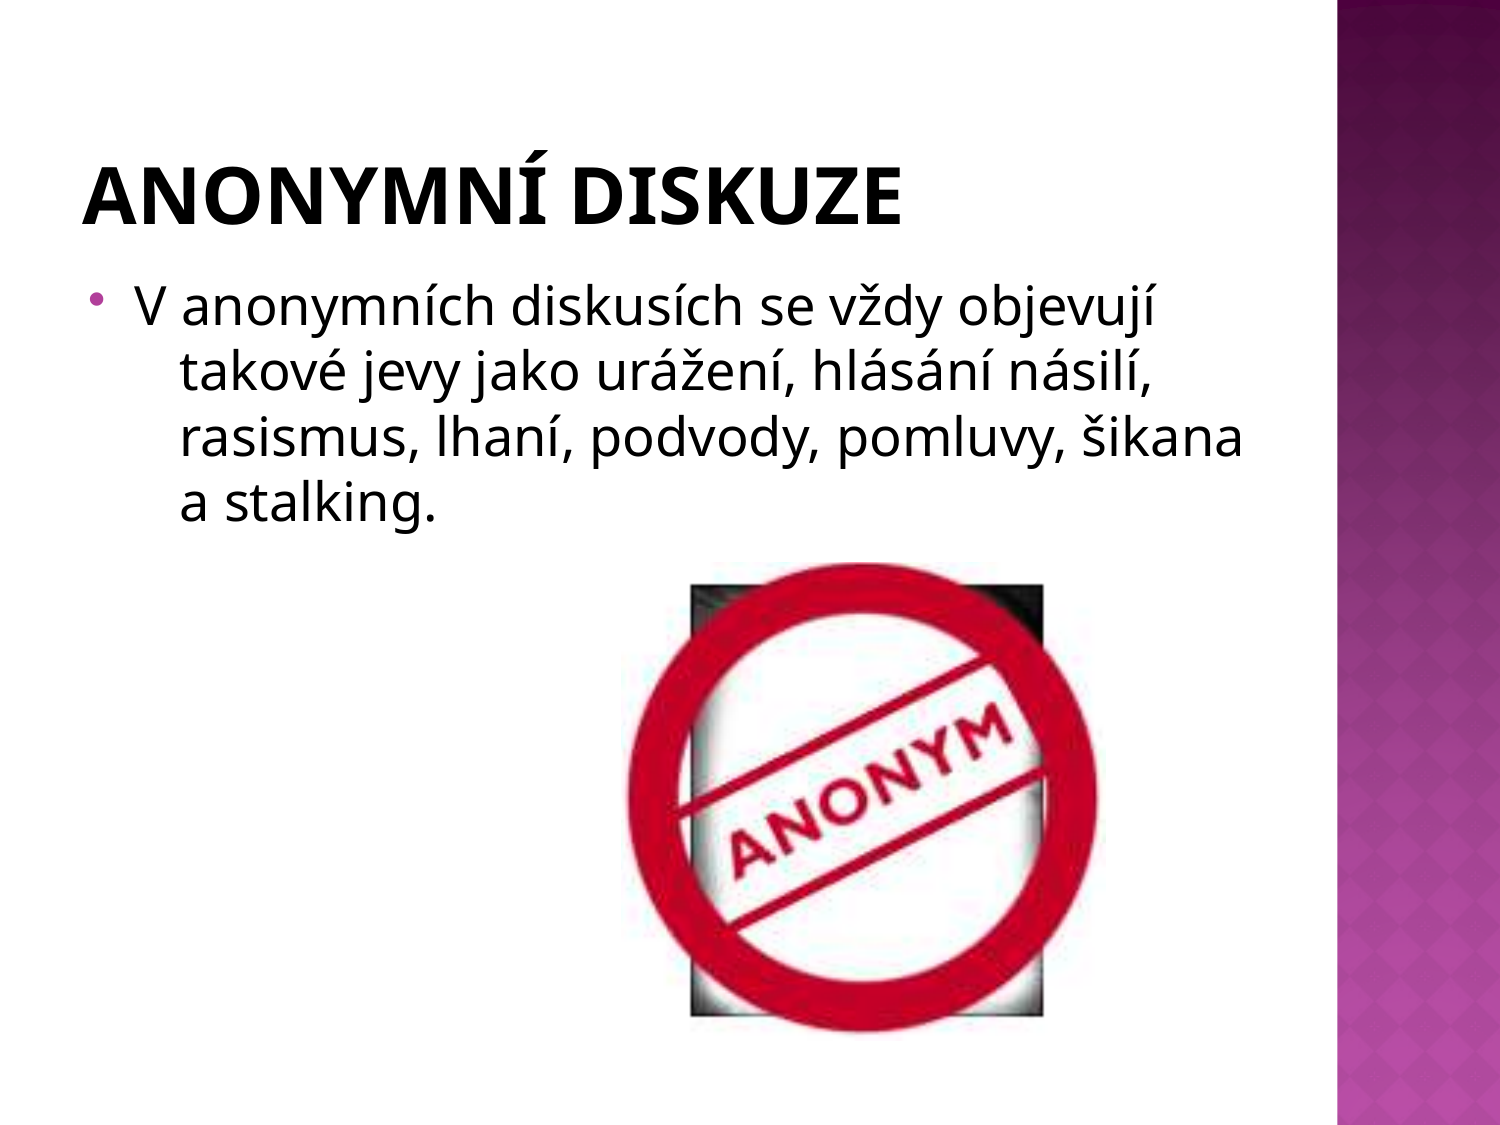

# Anonymní diskuze
V anonymních diskusích se vždy objevují takové jevy jako urážení, hlásání násilí, rasismus, lhaní, podvody, pomluvy, šikana a stalking.